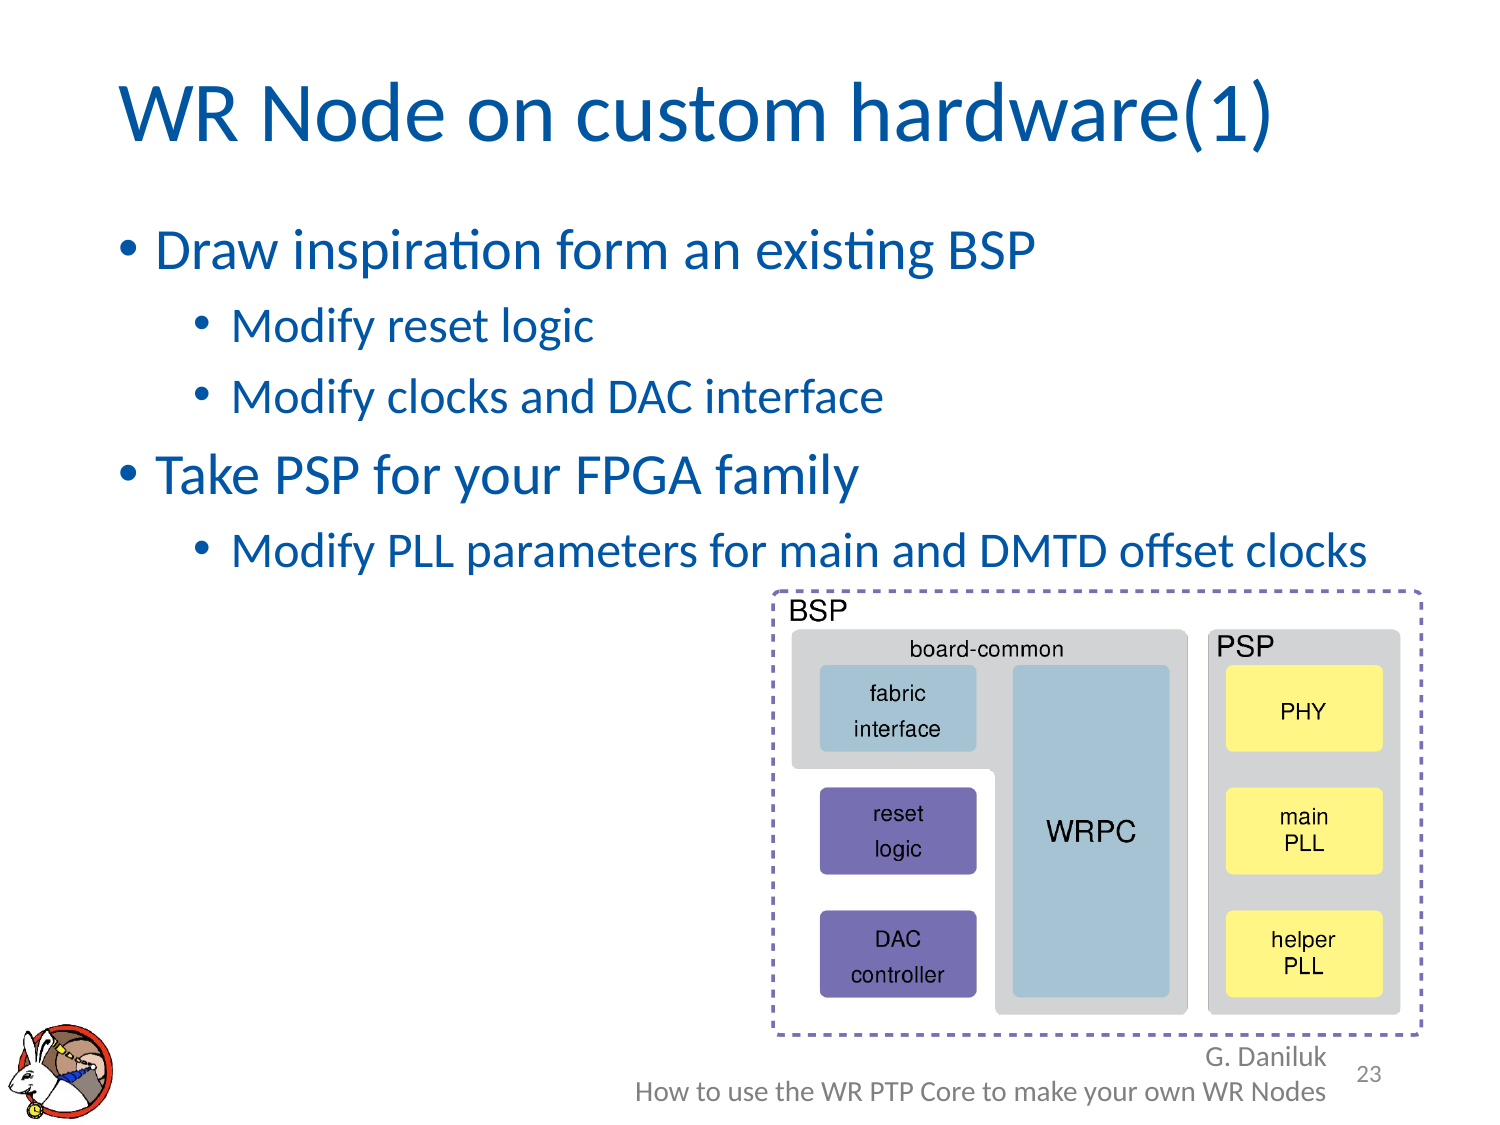

# WR Node on custom hardware(1)
Draw inspiration form an existing BSP
Modify reset logic
Modify clocks and DAC interface
Take PSP for your FPGA family
Modify PLL parameters for main and DMTD offset clocks
G. Daniluk
How to use the WR PTP Core to make your own WR Nodes